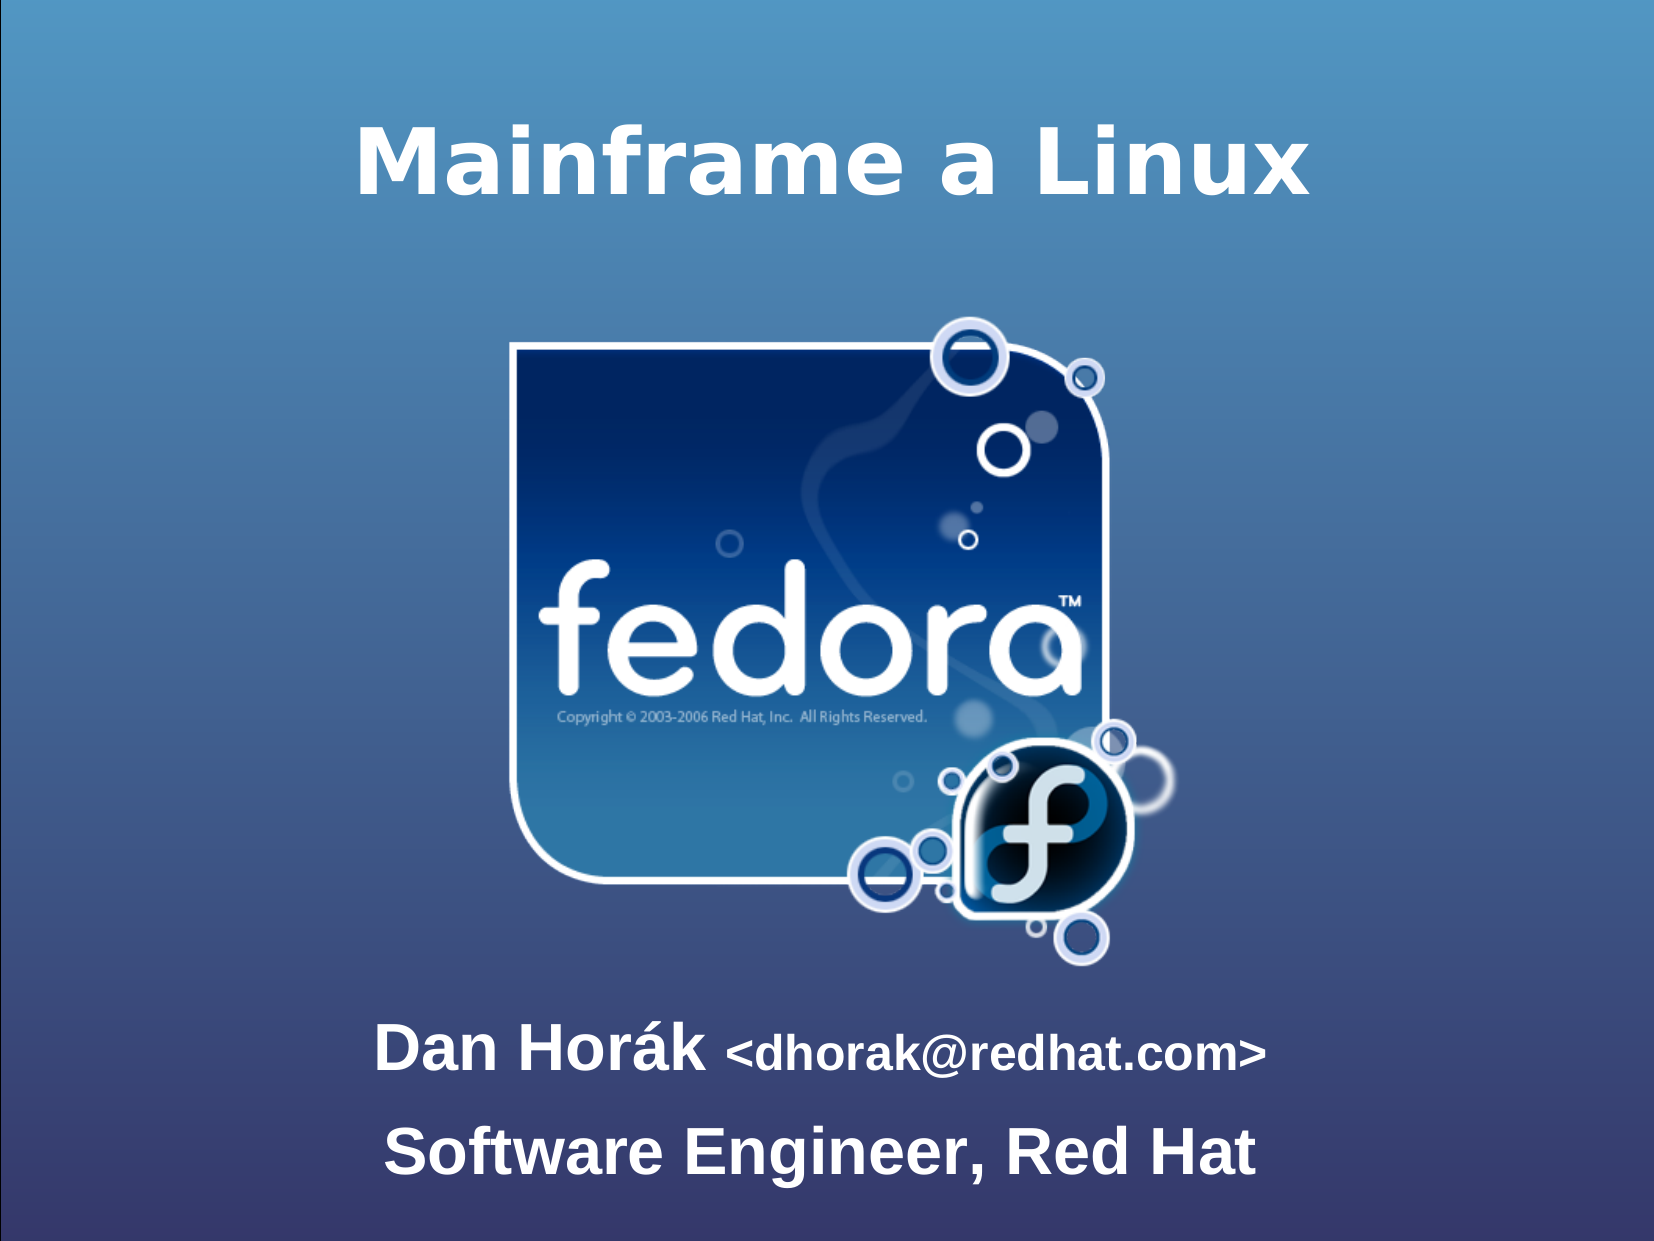

# Mainframe a Linux
Dan Horák <dhorak@redhat.com>
Software Engineer, Red Hat